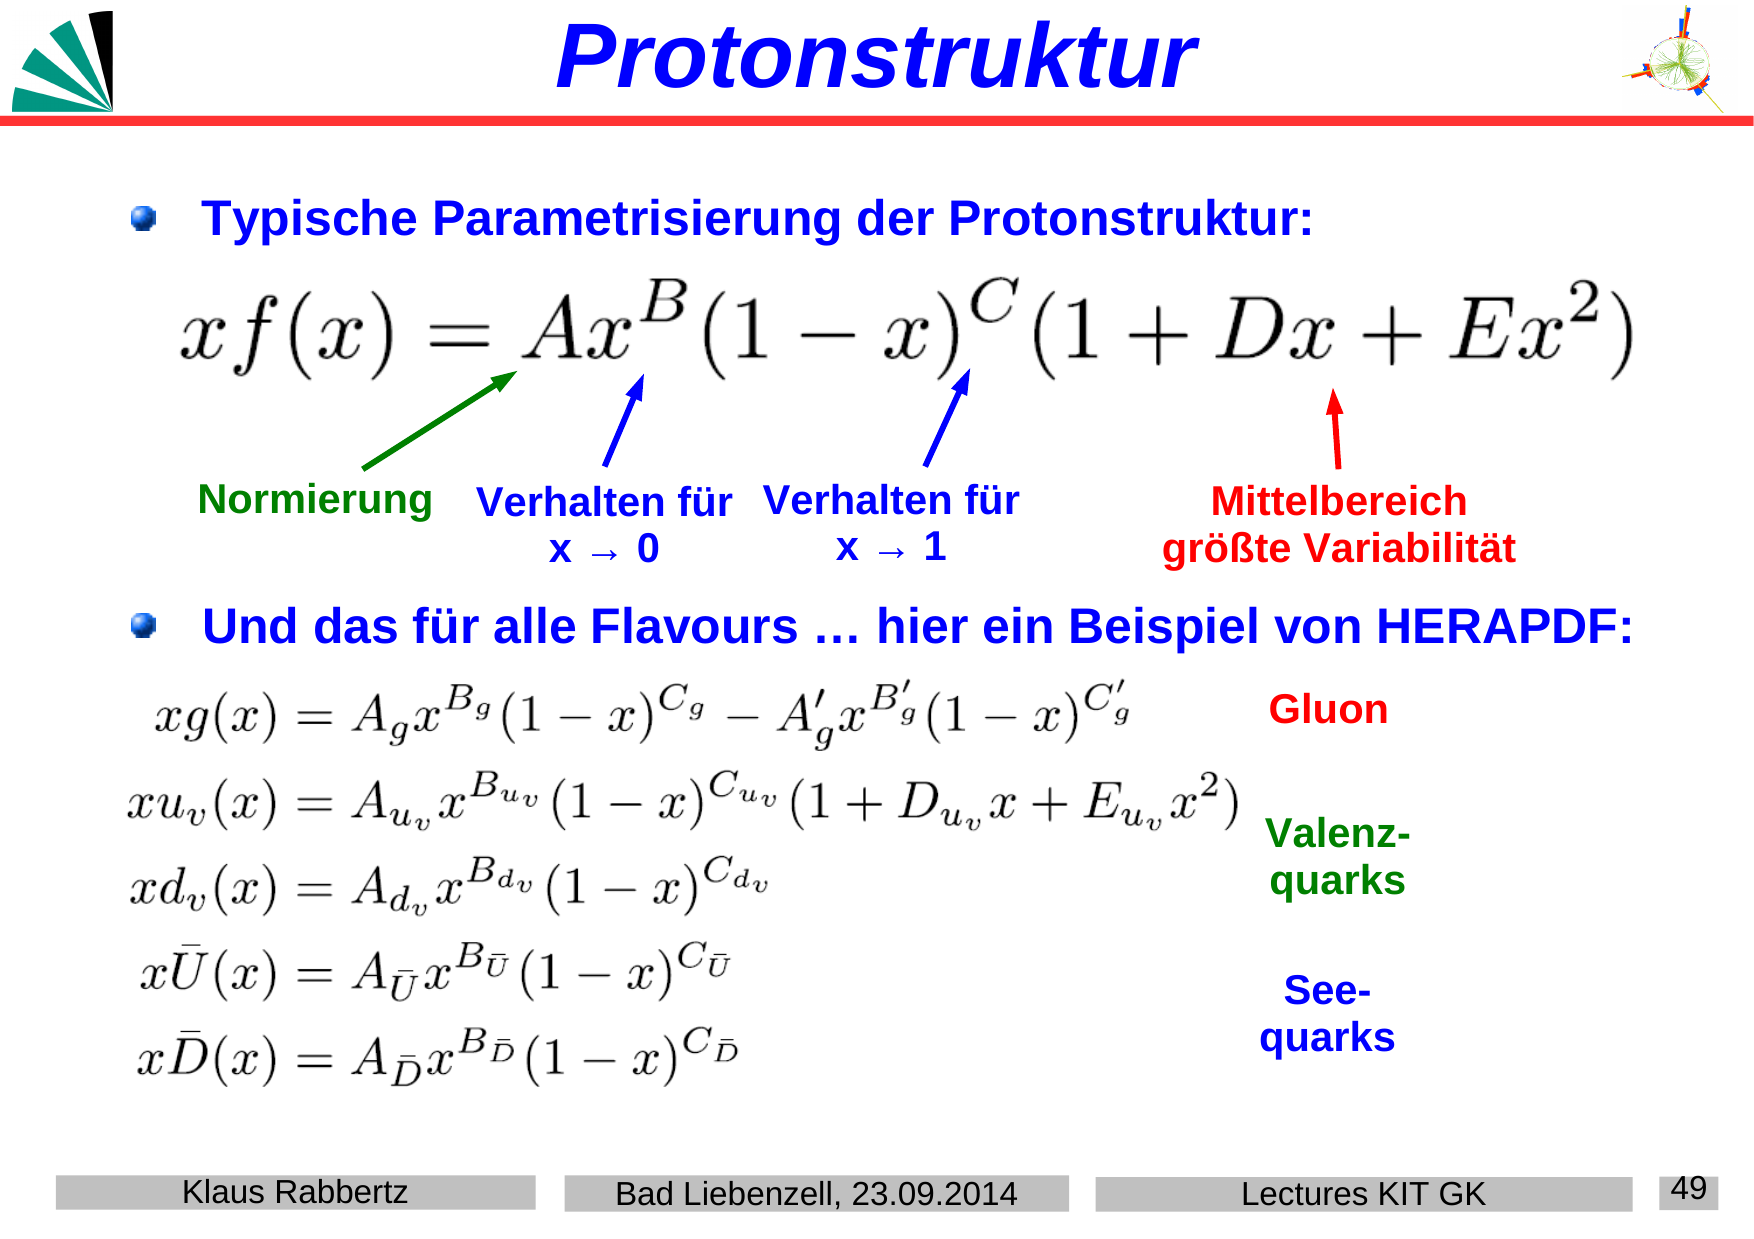

# Protonstruktur
Typische Parametrisierung der Protonstruktur:
Normierung
Verhalten für
x → 1
Mittelbereich
größte Variabilität
Verhalten für
x → 0
Und das für alle Flavours … hier ein Beispiel von HERAPDF:
Gluon
Valenz-
quarks
See-
quarks